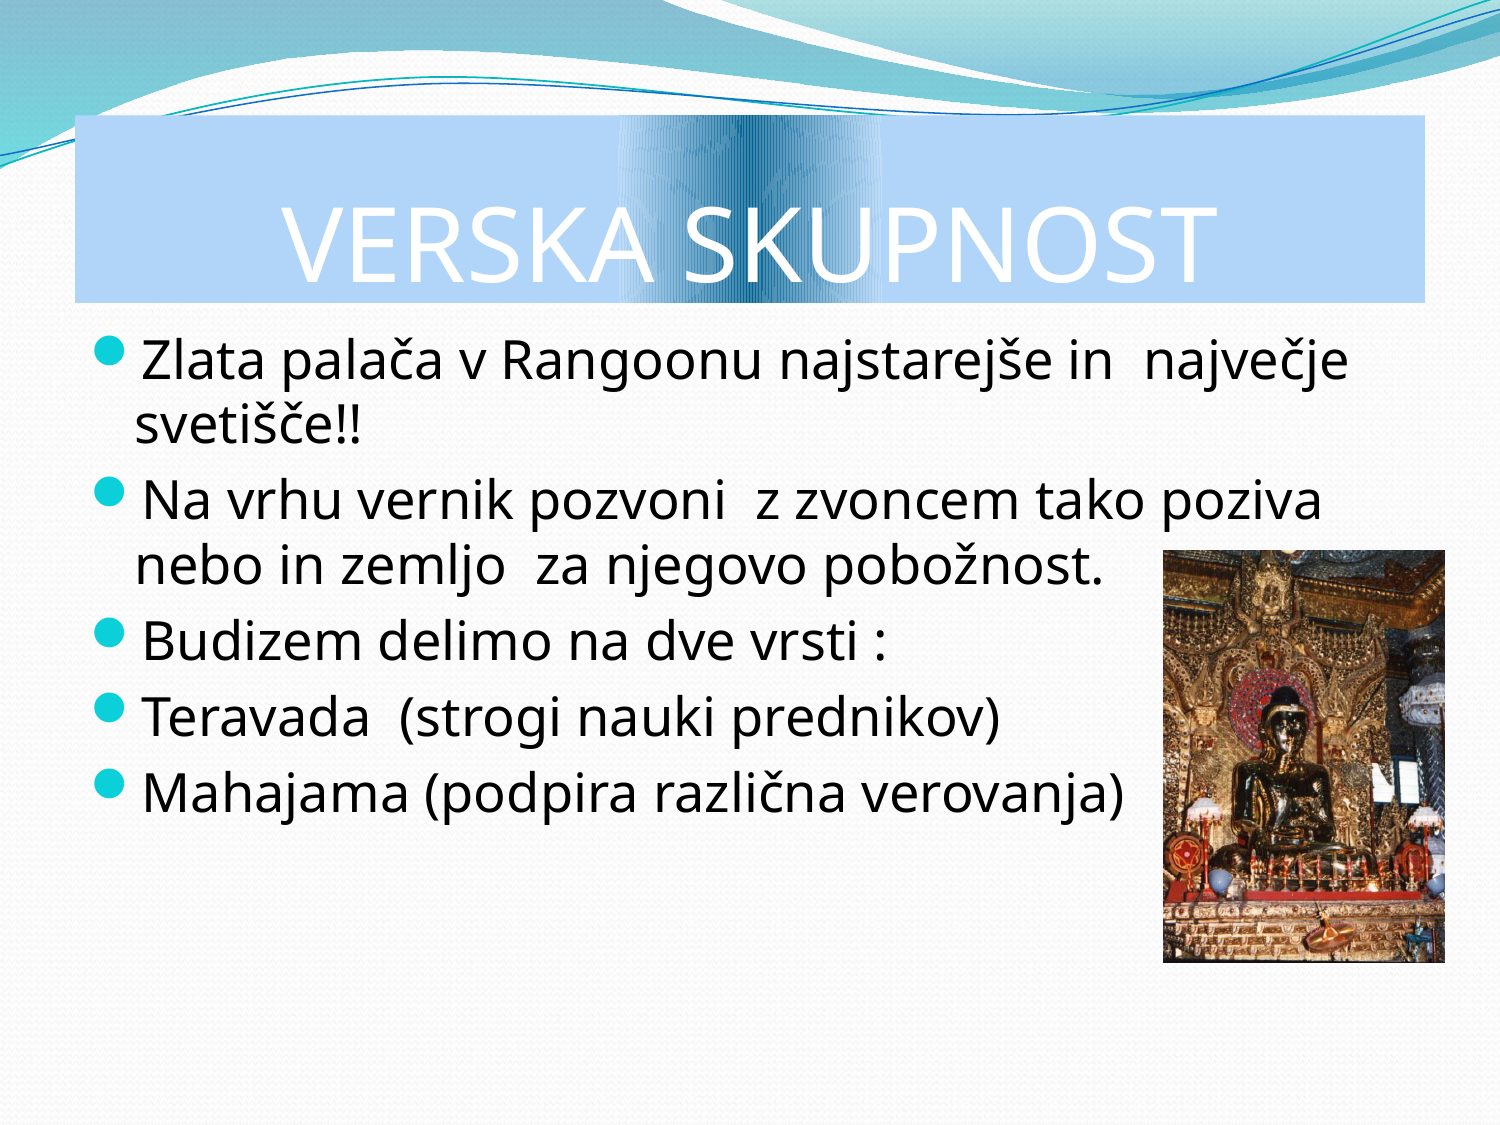

# VERSKA SKUPNOST
Zlata palača v Rangoonu najstarejše in največje svetišče!!
Na vrhu vernik pozvoni z zvoncem tako poziva nebo in zemljo za njegovo pobožnost.
Budizem delimo na dve vrsti :
Teravada (strogi nauki prednikov)
Mahajama (podpira različna verovanja)